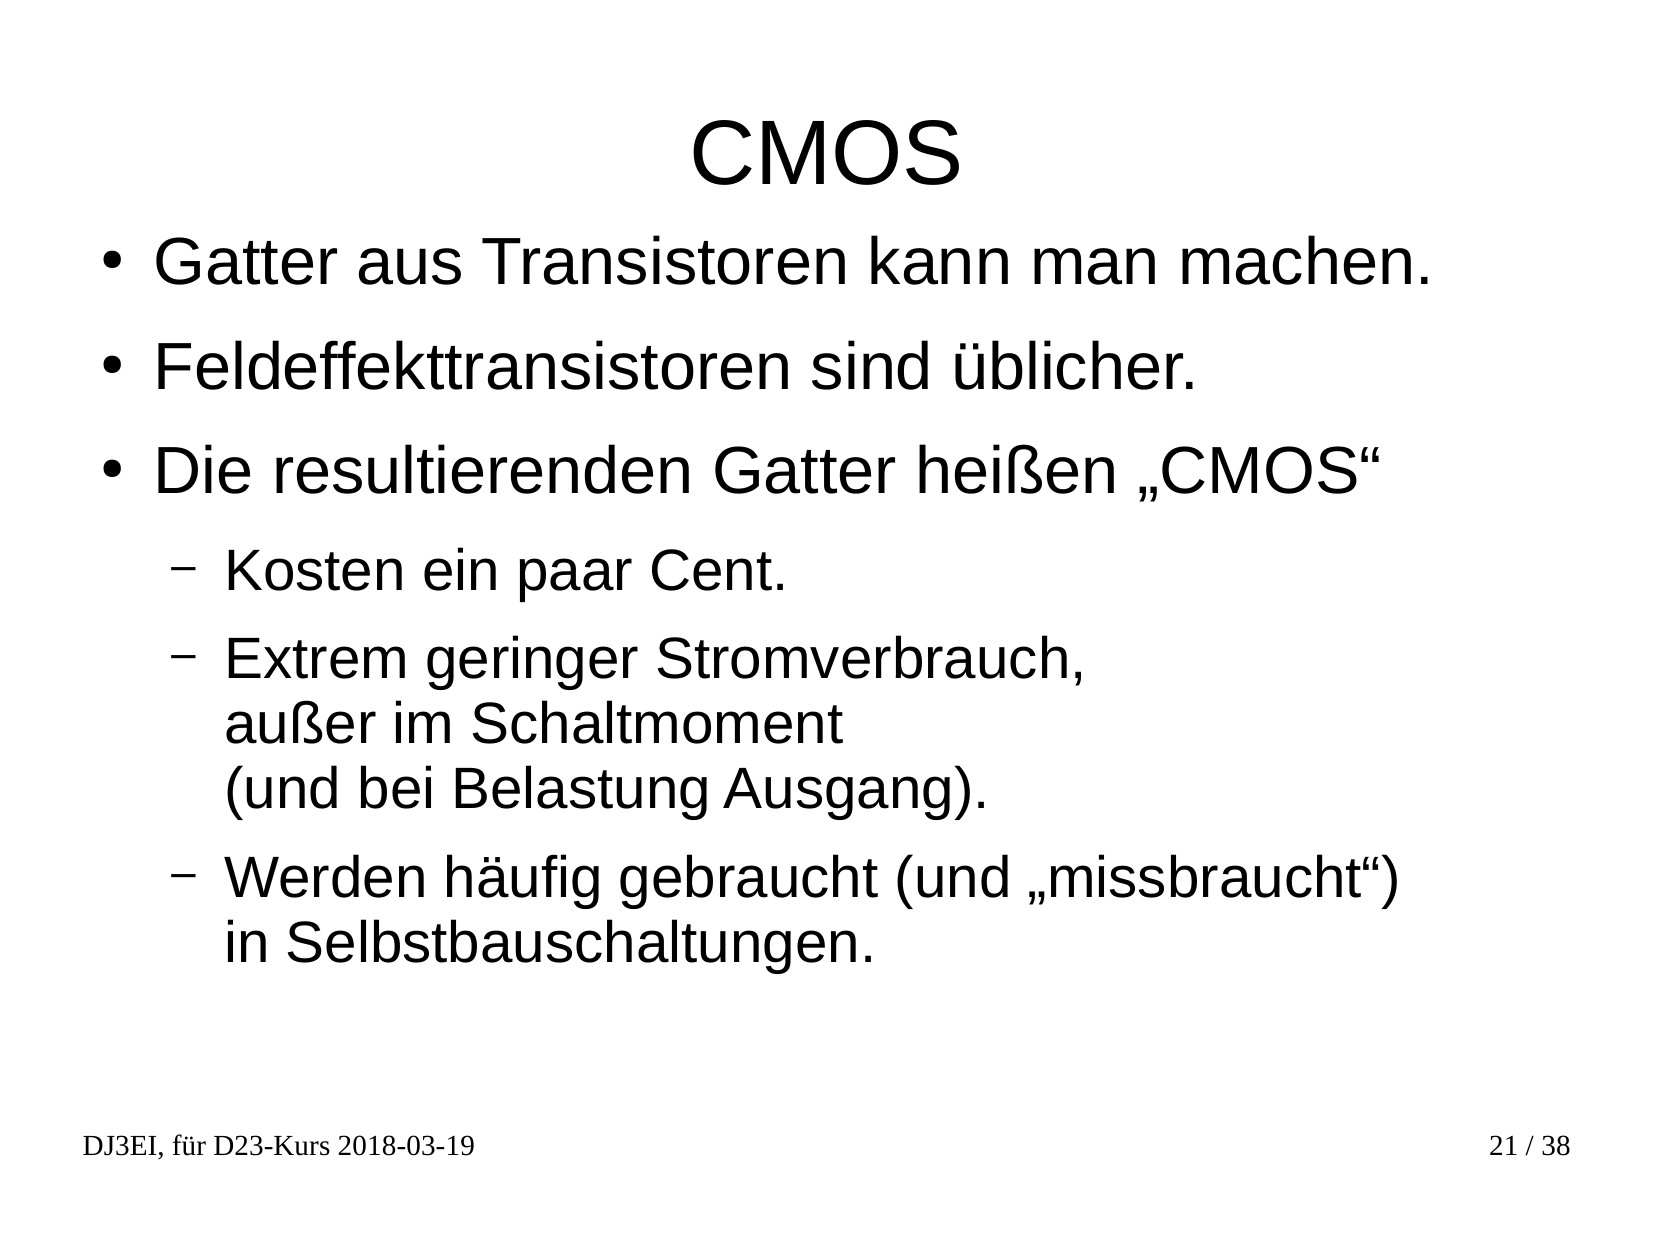

# CMOS
Gatter aus Transistoren kann man machen.
Feldeffekttransistoren sind üblicher.
Die resultierenden Gatter heißen „CMOS“
Kosten ein paar Cent.
Extrem geringer Stromverbrauch,
außer im Schaltmoment
(und bei Belastung Ausgang).
Werden häufig gebraucht (und „missbraucht“)
in Selbstbauschaltungen.
21